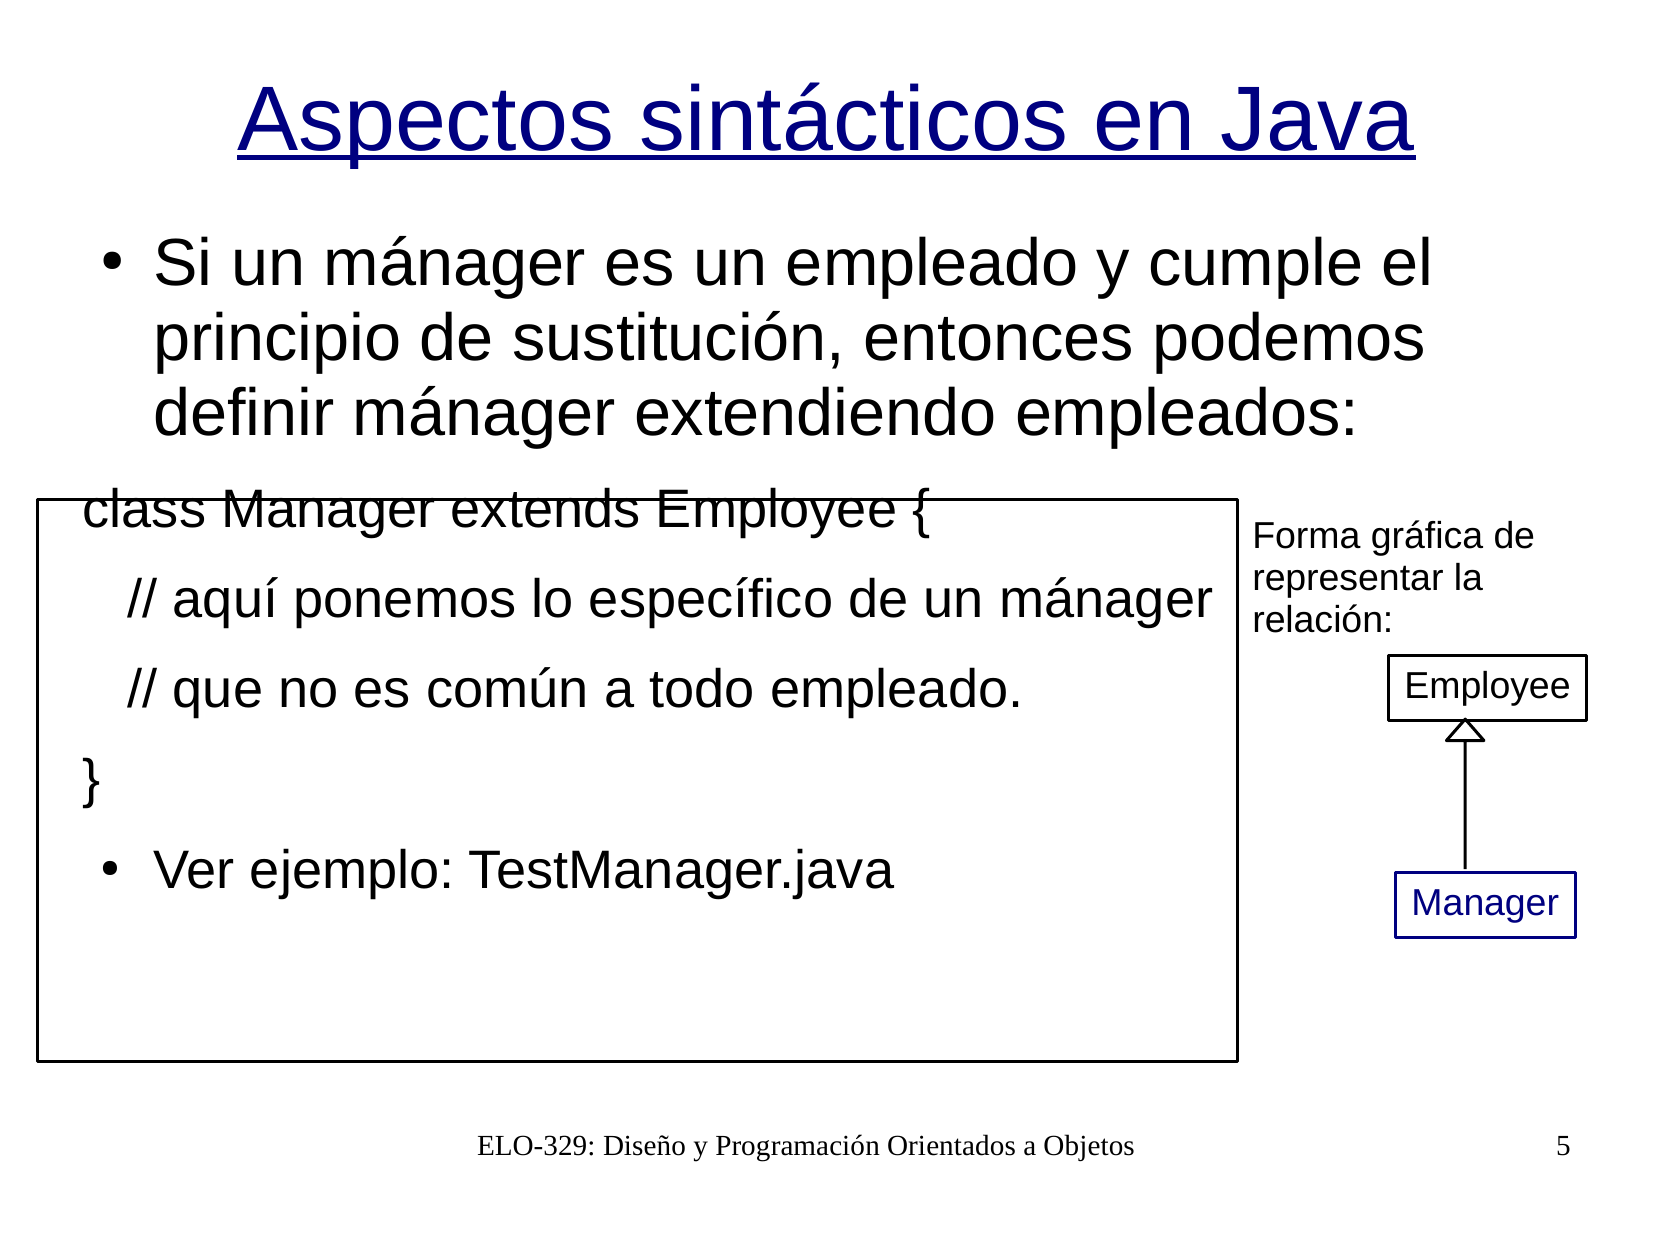

# Aspectos sintácticos en Java
Si un mánager es un empleado y cumple el principio de sustitución, entonces podemos definir mánager extendiendo empleados:
class Manager extends Employee {
 // aquí ponemos lo específico de un mánager
 // que no es común a todo empleado.
}
Ver ejemplo: TestManager.java
Forma gráfica de representar la relación:
Employee
Manager
5